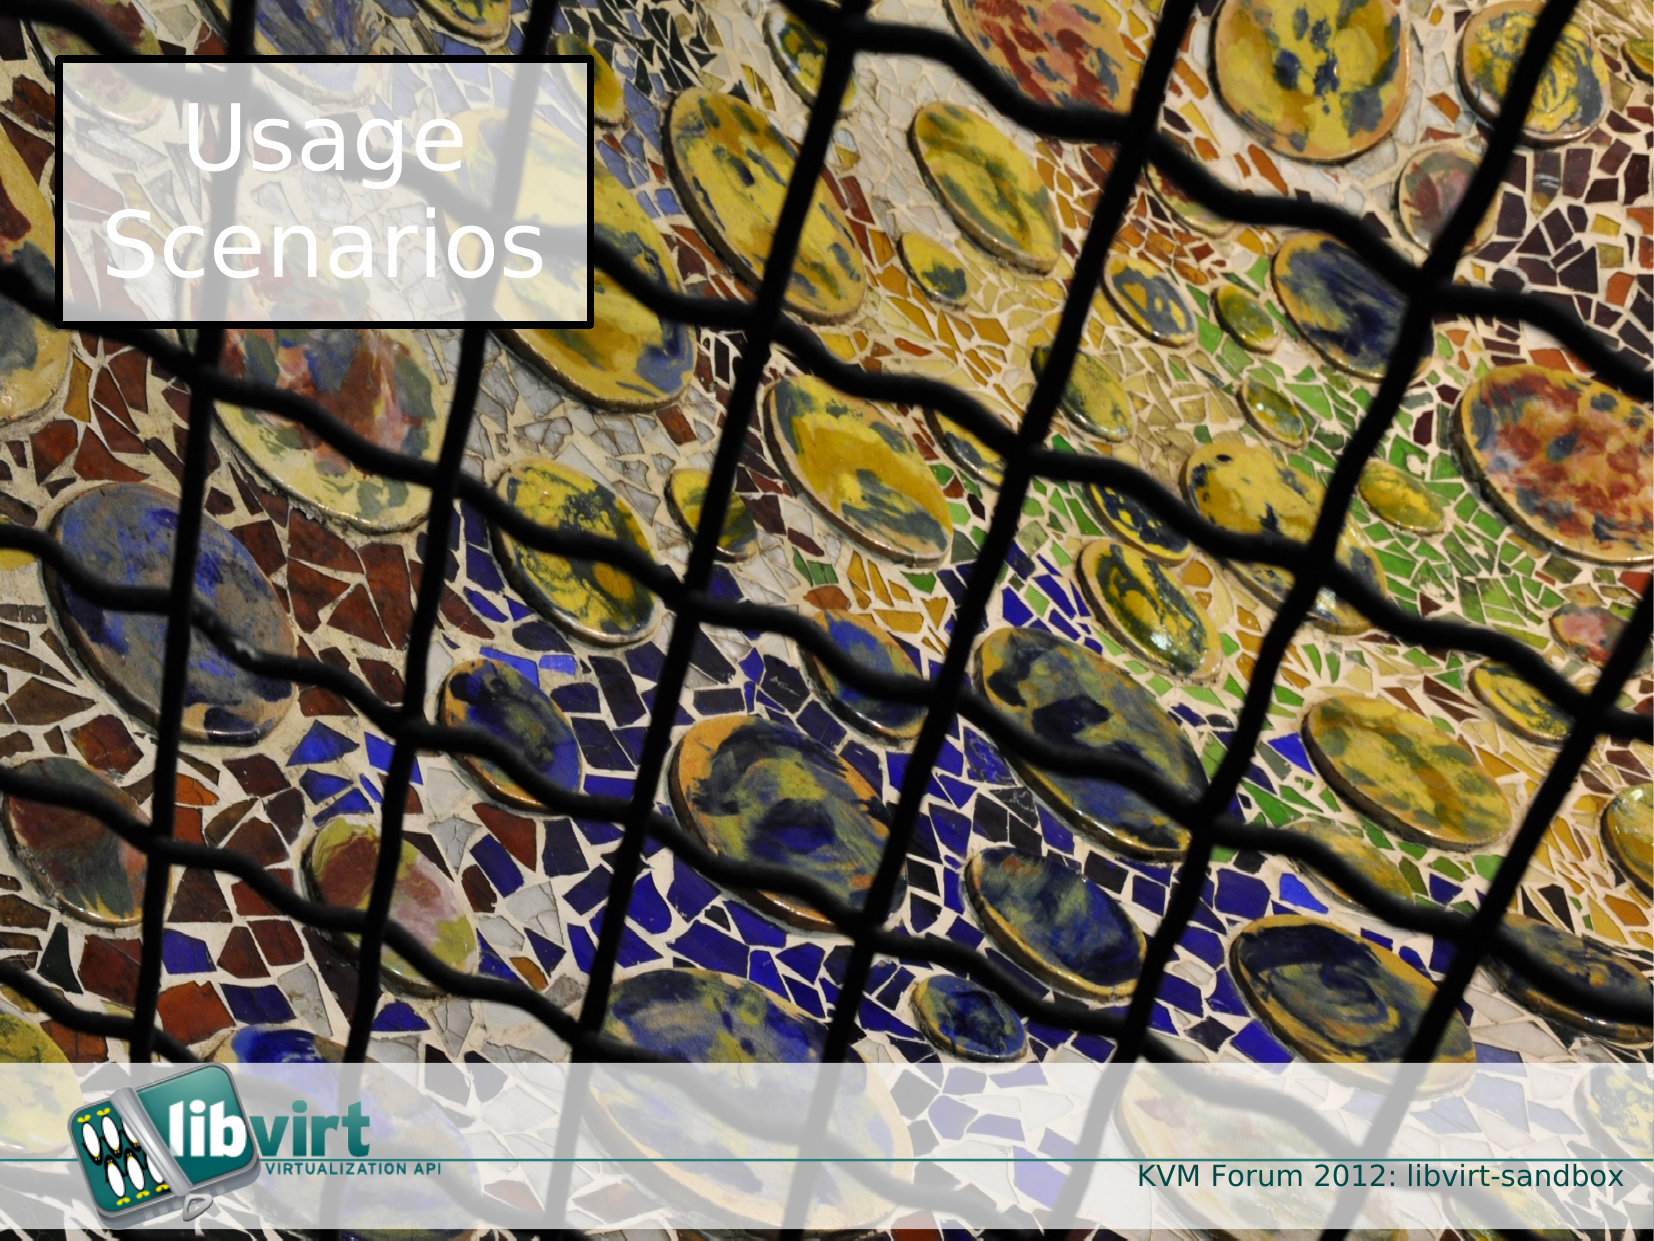

# Usage Scenarios
KVM Forum 2012: libvirt-sandbox